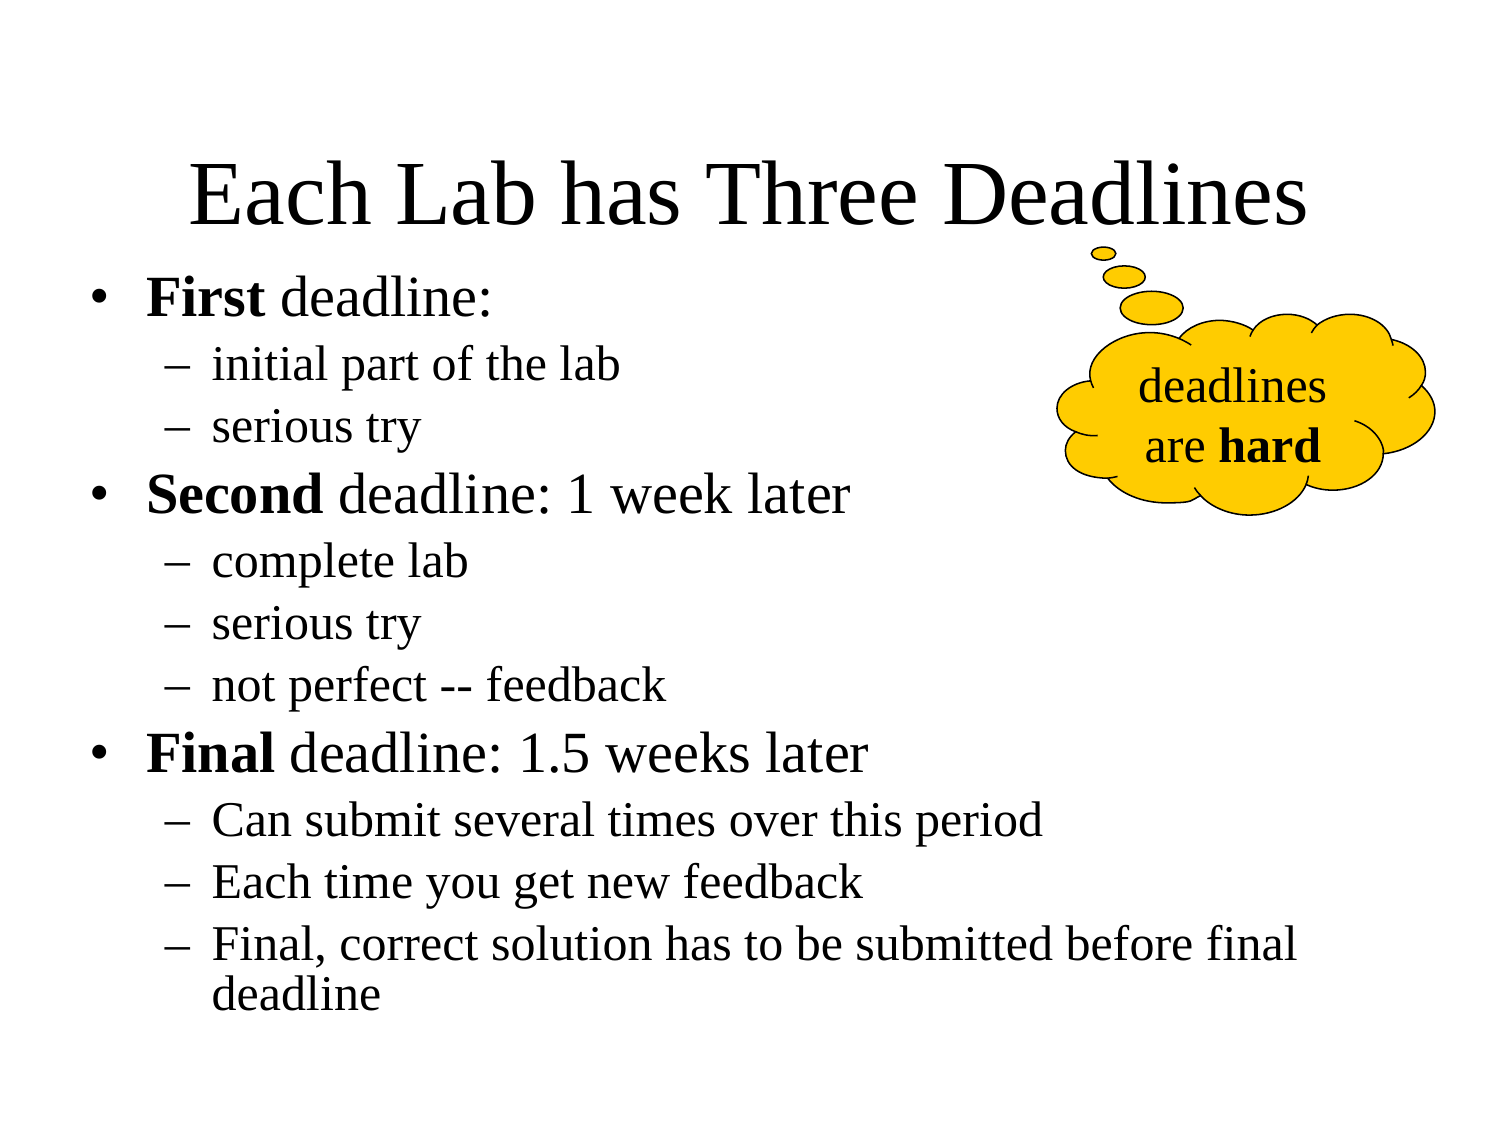

# Each Lab has Three Deadlines
First deadline:
initial part of the lab
serious try
Second deadline: 1 week later
complete lab
serious try
not perfect -- feedback
Final deadline: 1.5 weeks later
Can submit several times over this period
Each time you get new feedback
Final, correct solution has to be submitted before final deadline
deadlines are hard